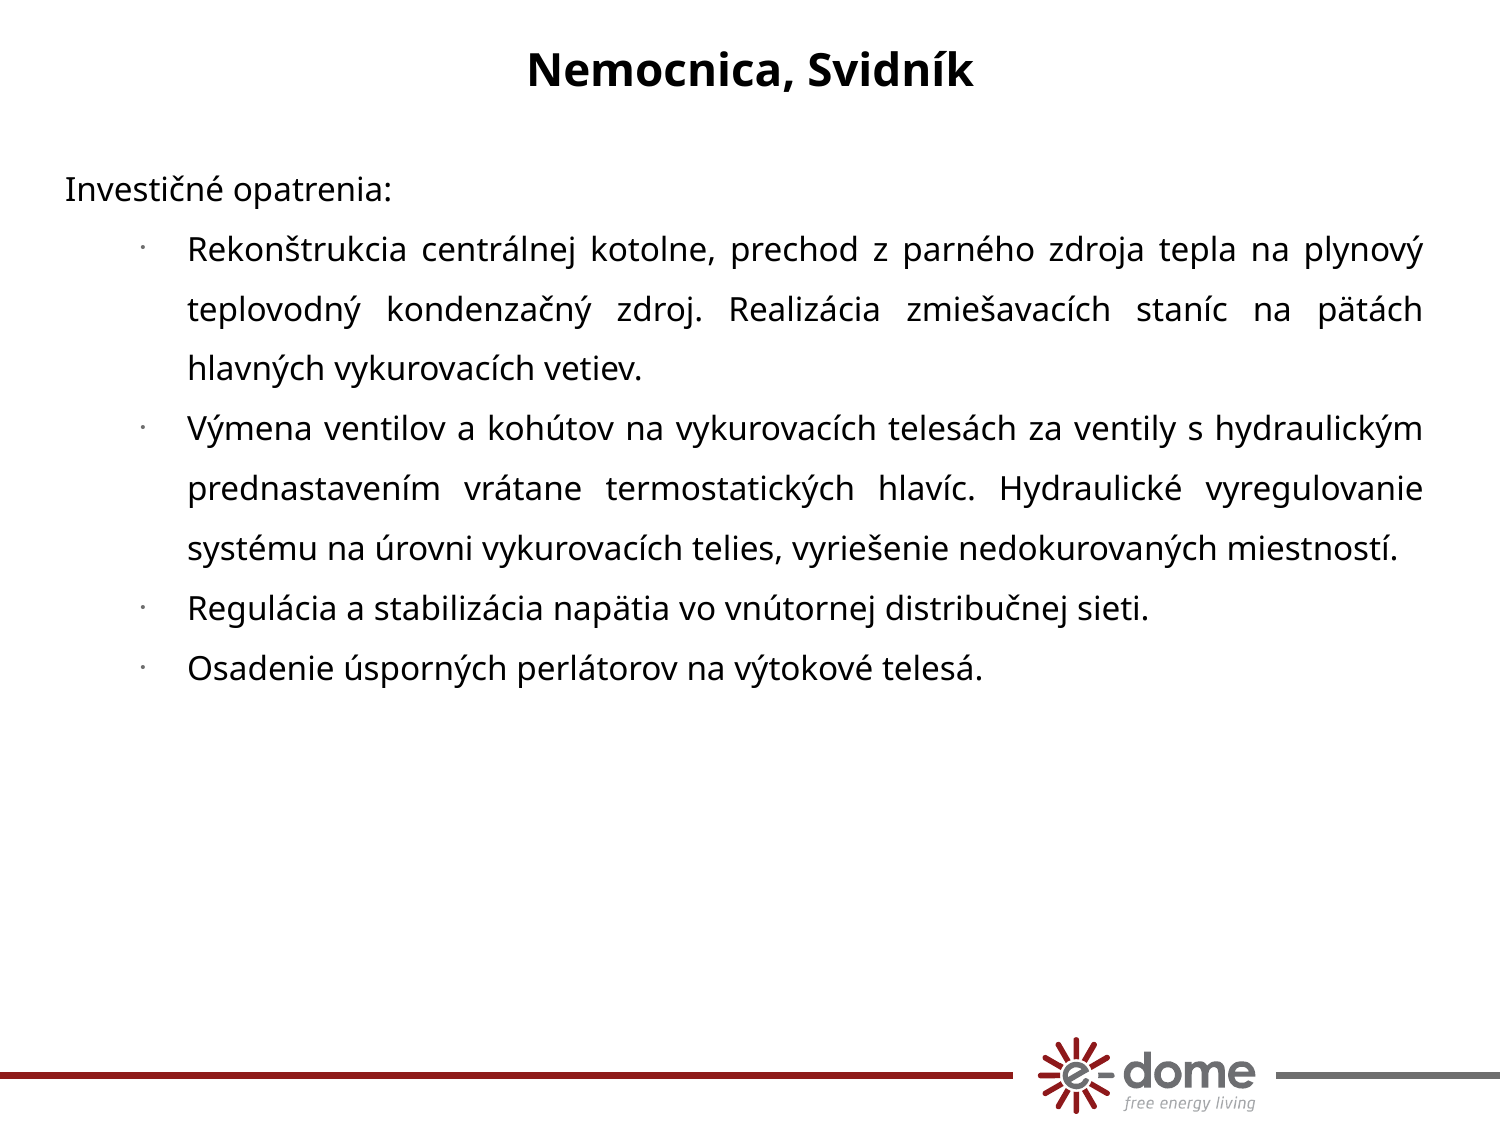

Nemocnica, Svidník
Investičné opatrenia:
Rekonštrukcia centrálnej kotolne, prechod z parného zdroja tepla na plynový teplovodný kondenzačný zdroj. Realizácia zmiešavacích staníc na pätách hlavných vykurovacích vetiev.
Výmena ventilov a kohútov na vykurovacích telesách za ventily s hydraulickým prednastavením vrátane termostatických hlavíc. Hydraulické vyregulovanie systému na úrovni vykurovacích telies, vyriešenie nedokurovaných miestností.
Regulácia a stabilizácia napätia vo vnútornej distribučnej sieti.
Osadenie úsporných perlátorov na výtokové telesá.